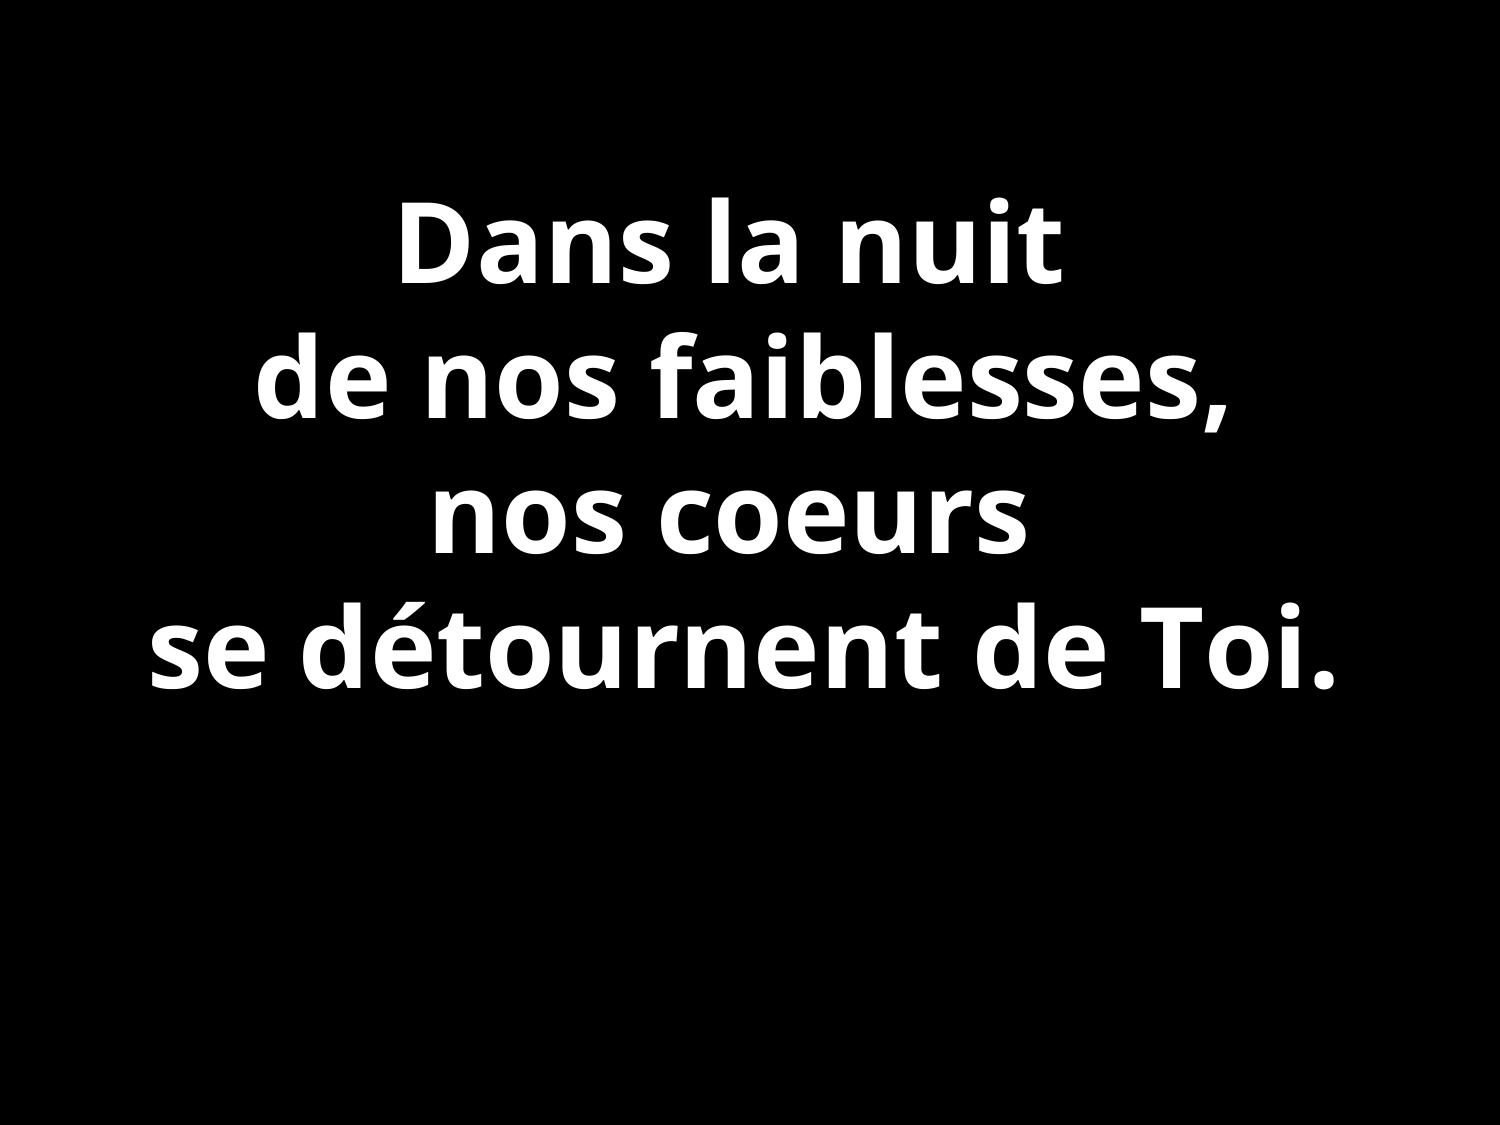

Dans la nuit
de nos faiblesses,
nos coeurs
se détournent de Toi.